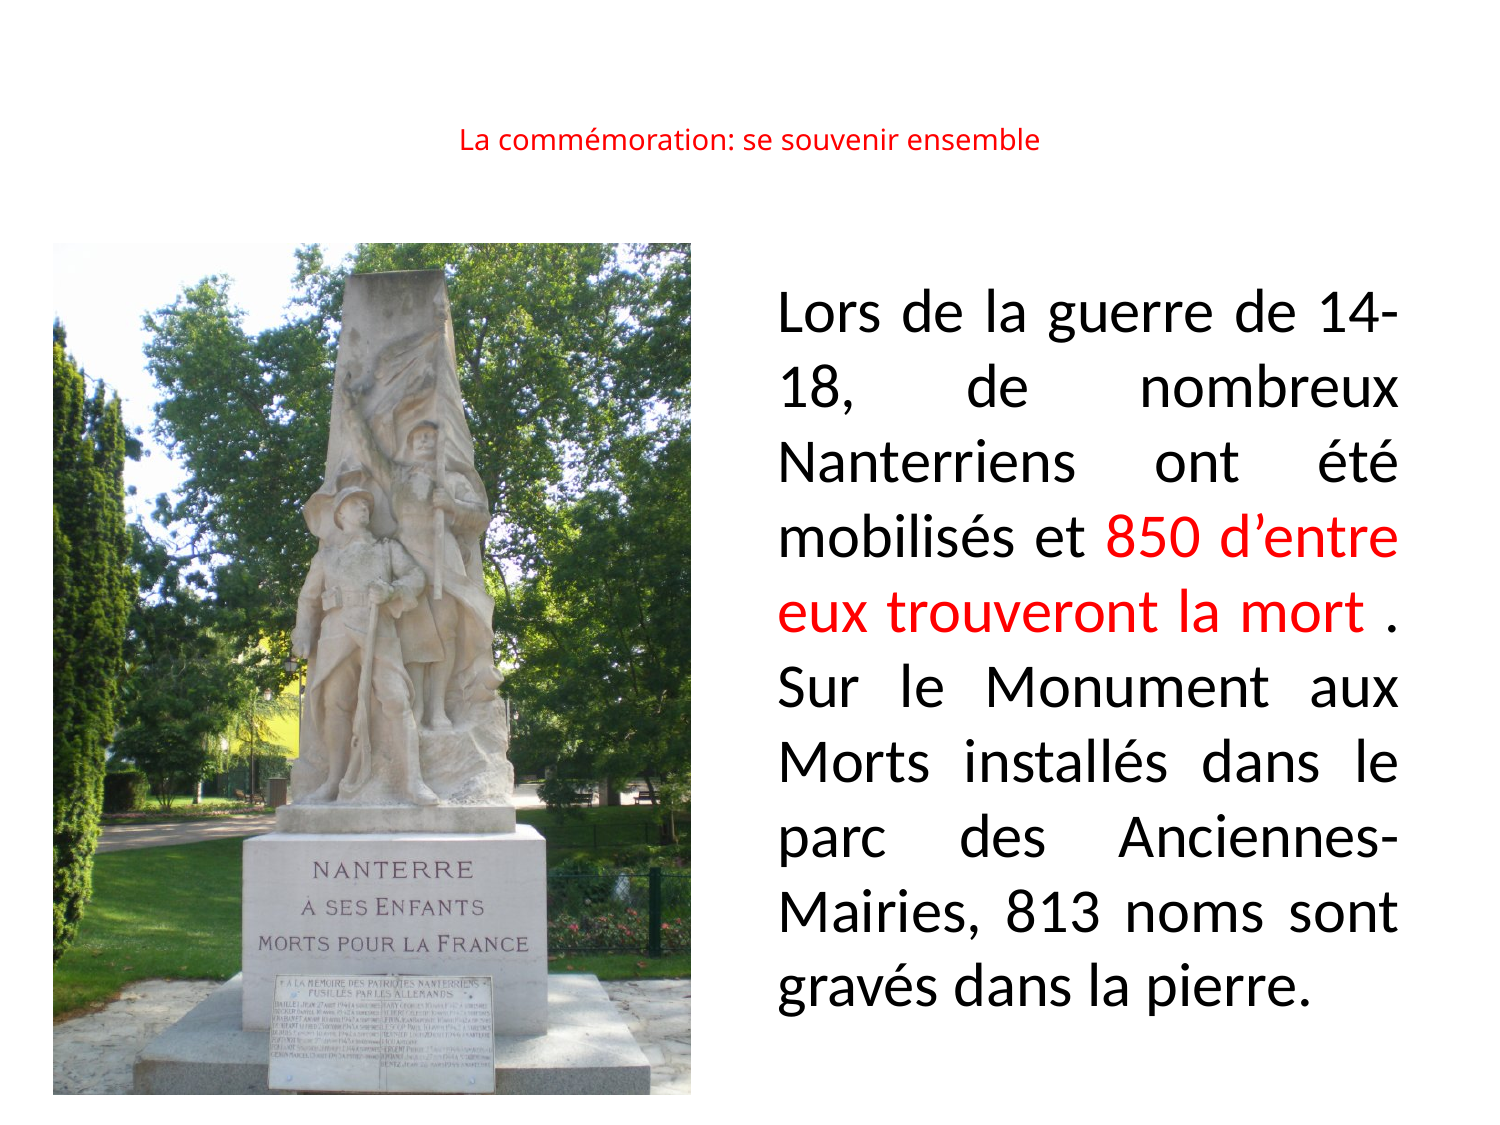

# La commémoration: se souvenir ensemble
Lors de la guerre de 14-18, de nombreux Nanterriens ont été mobilisés et 850 d’entre eux trouveront la mort . Sur le Monument aux Morts installés dans le parc des Anciennes-Mairies, 813 noms sont gravés dans la pierre.